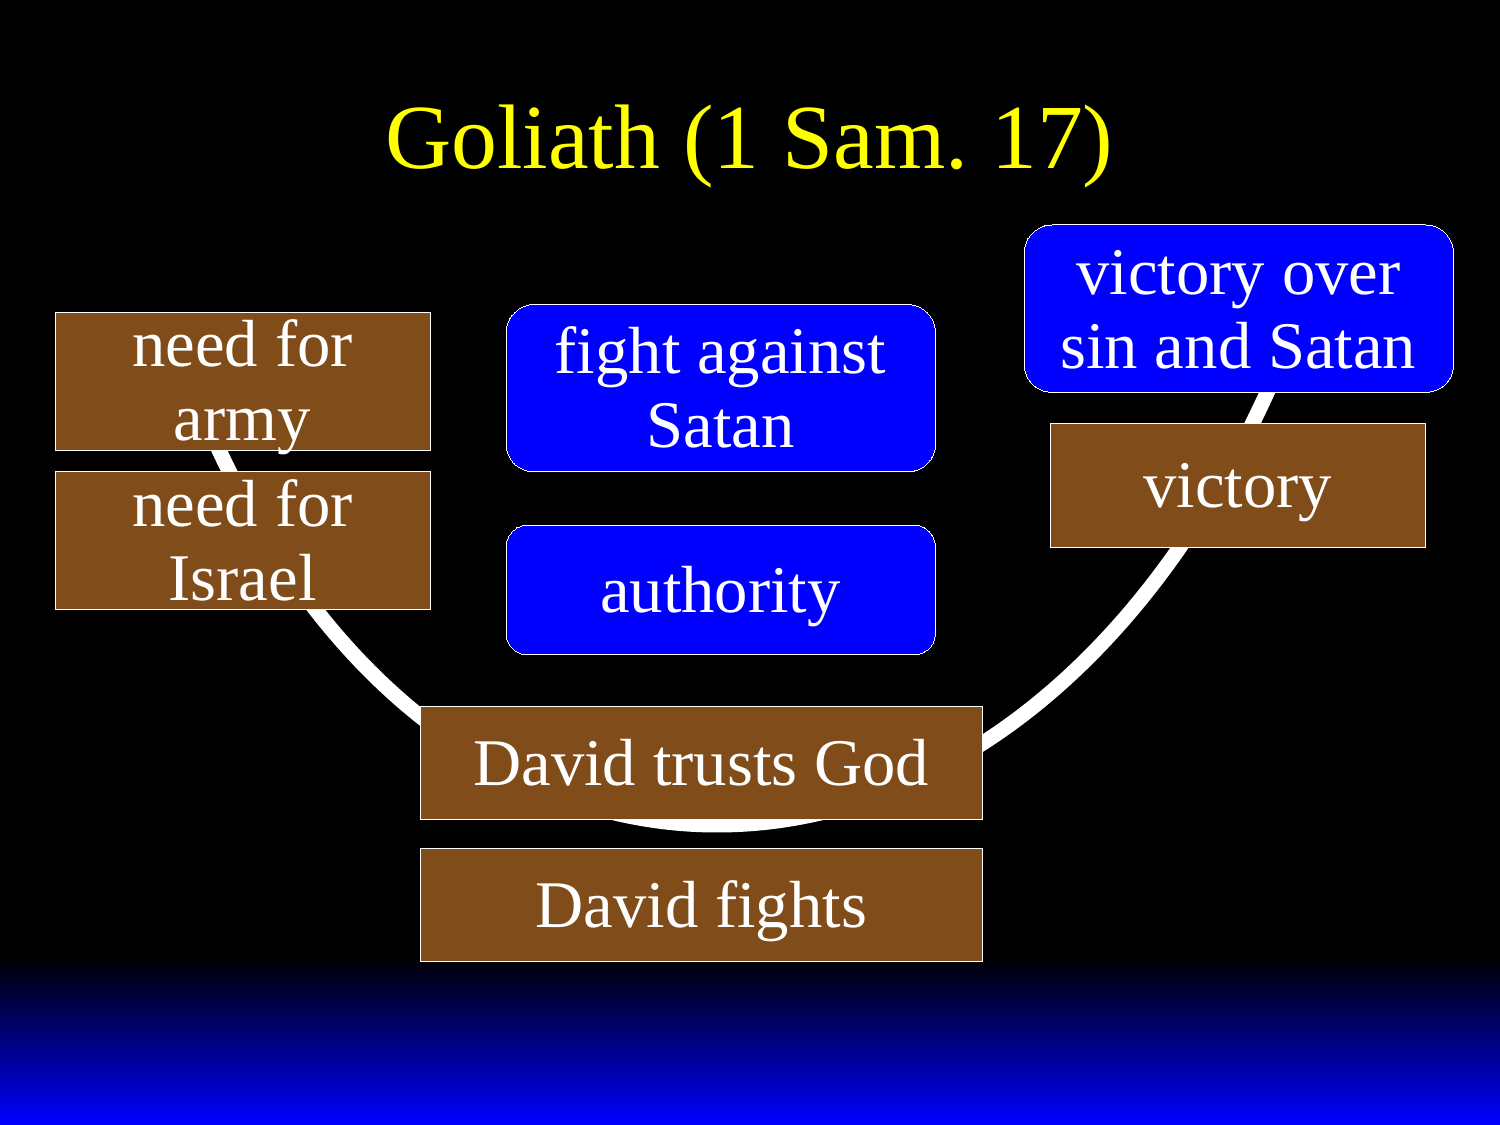

# Goliath (1 Sam. 17)
victory over
sin and Satan
fight against
Satan
need for
army
victory
need for
Israel
authority
David trusts God
David fights